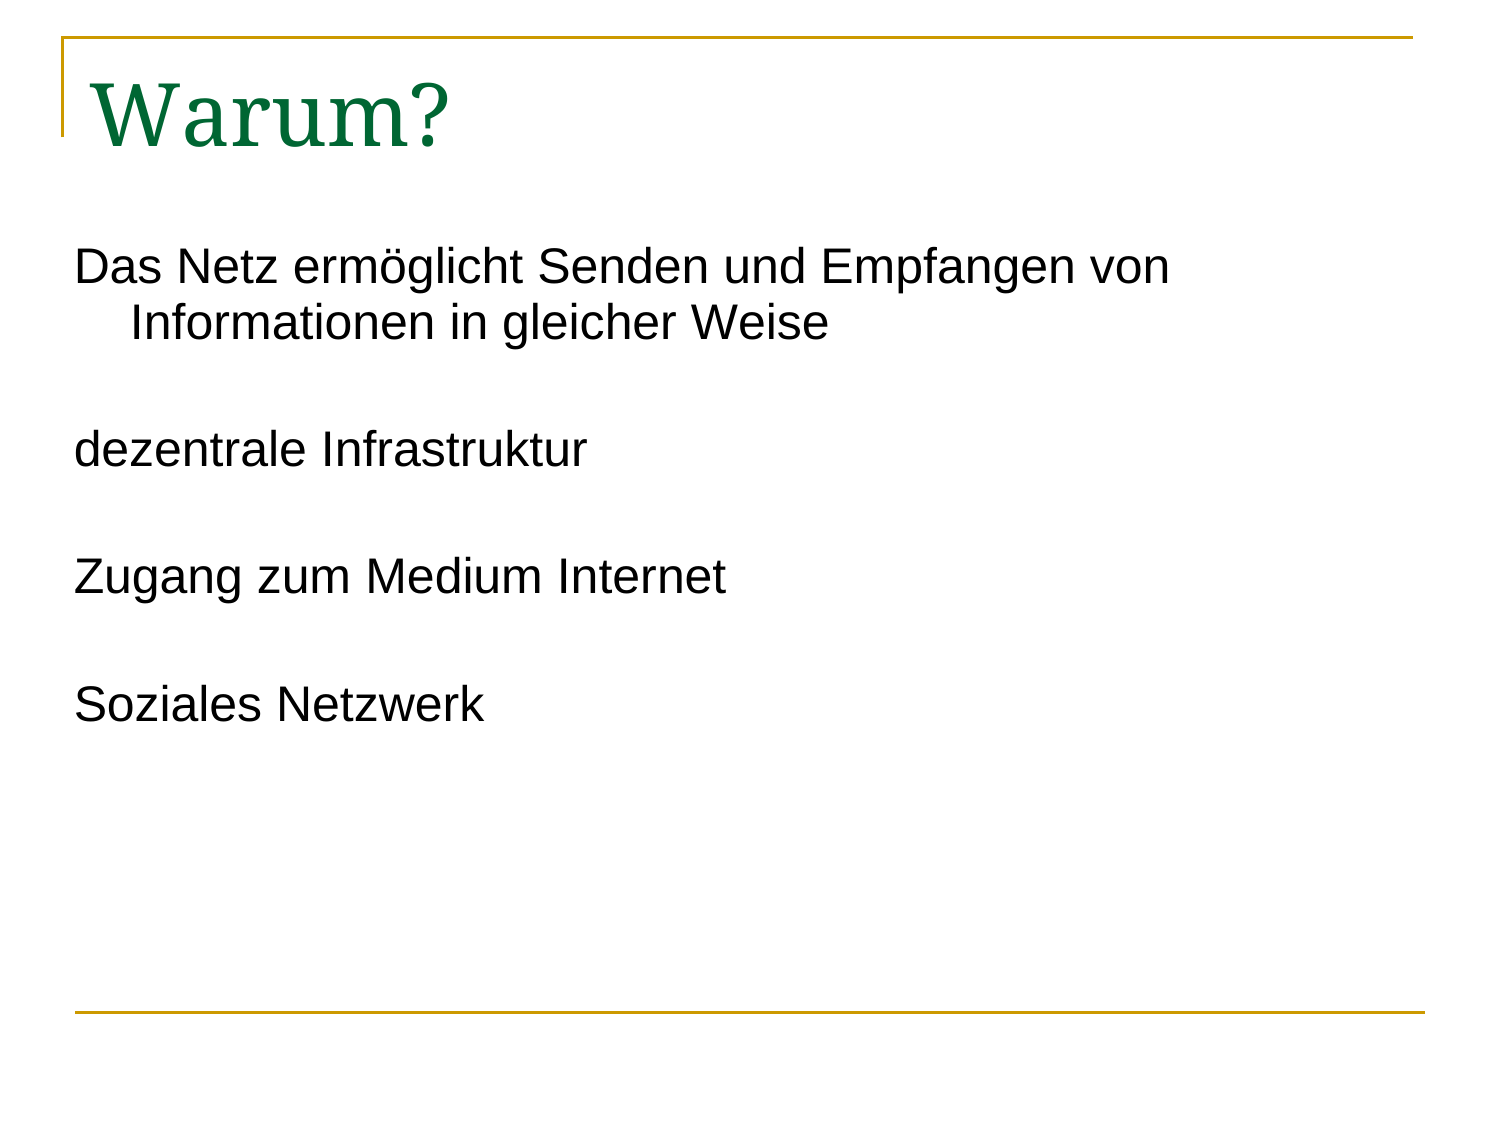

# Warum?
Das Netz ermöglicht Senden und Empfangen von Informationen in gleicher Weise
dezentrale Infrastruktur
Zugang zum Medium Internet
Soziales Netzwerk